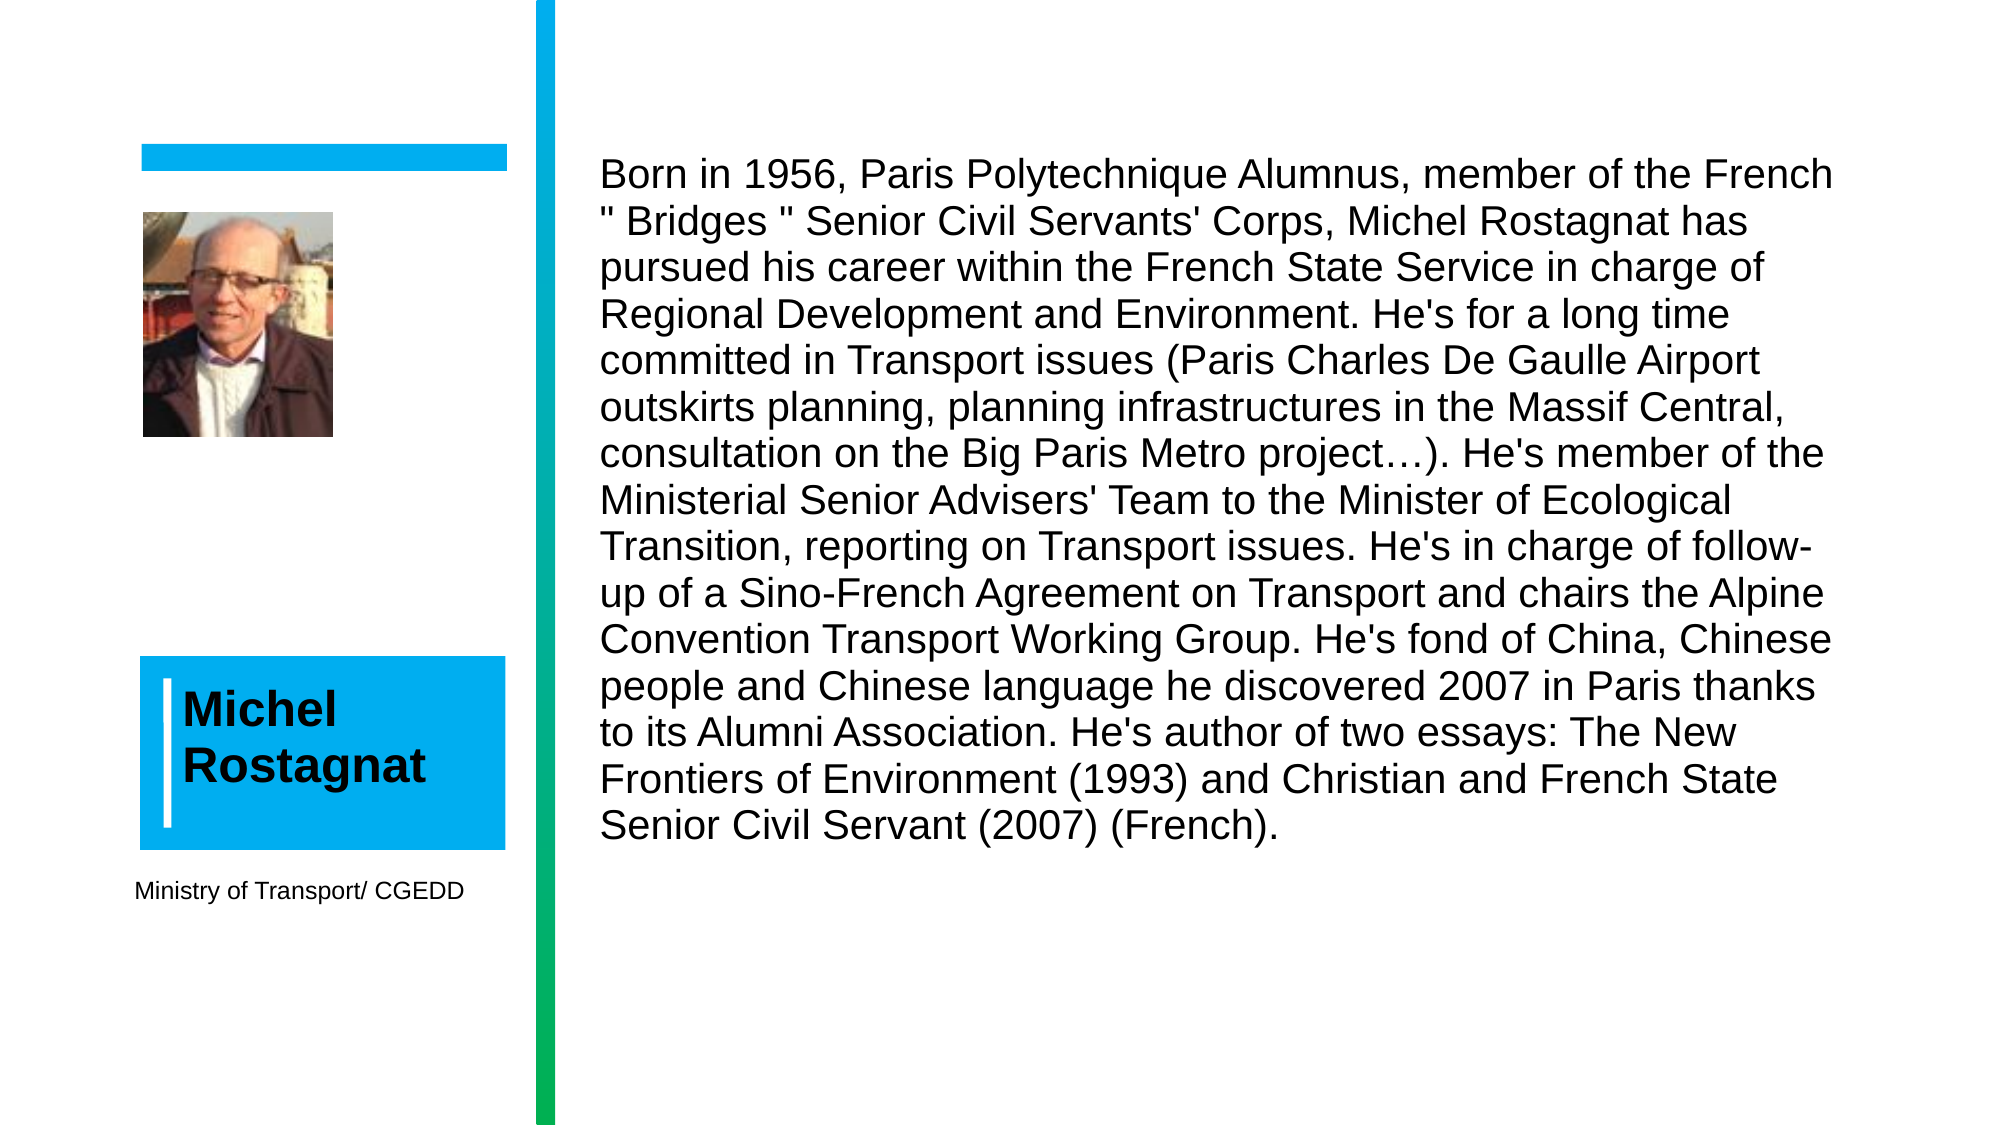

Born in 1956, Paris Polytechnique Alumnus, member of the French " Bridges " Senior Civil Servants' Corps, Michel Rostagnat has pursued his career within the French State Service in charge of Regional Development and Environment. He's for a long time committed in Transport issues (Paris Charles De Gaulle Airport outskirts planning, planning infrastructures in the Massif Central, consultation on the Big Paris Metro project…). He's member of the Ministerial Senior Advisers' Team to the Minister of Ecological Transition, reporting on Transport issues. He's in charge of follow-up of a Sino-French Agreement on Transport and chairs the Alpine Convention Transport Working Group. He's fond of China, Chinese people and Chinese language he discovered 2007 in Paris thanks to its Alumni Association. He's author of two essays: The New Frontiers of Environment (1993) and Christian and French State Senior Civil Servant (2007) (French).
Michel
Rostagnat
Ministry of Transport/ CGEDD